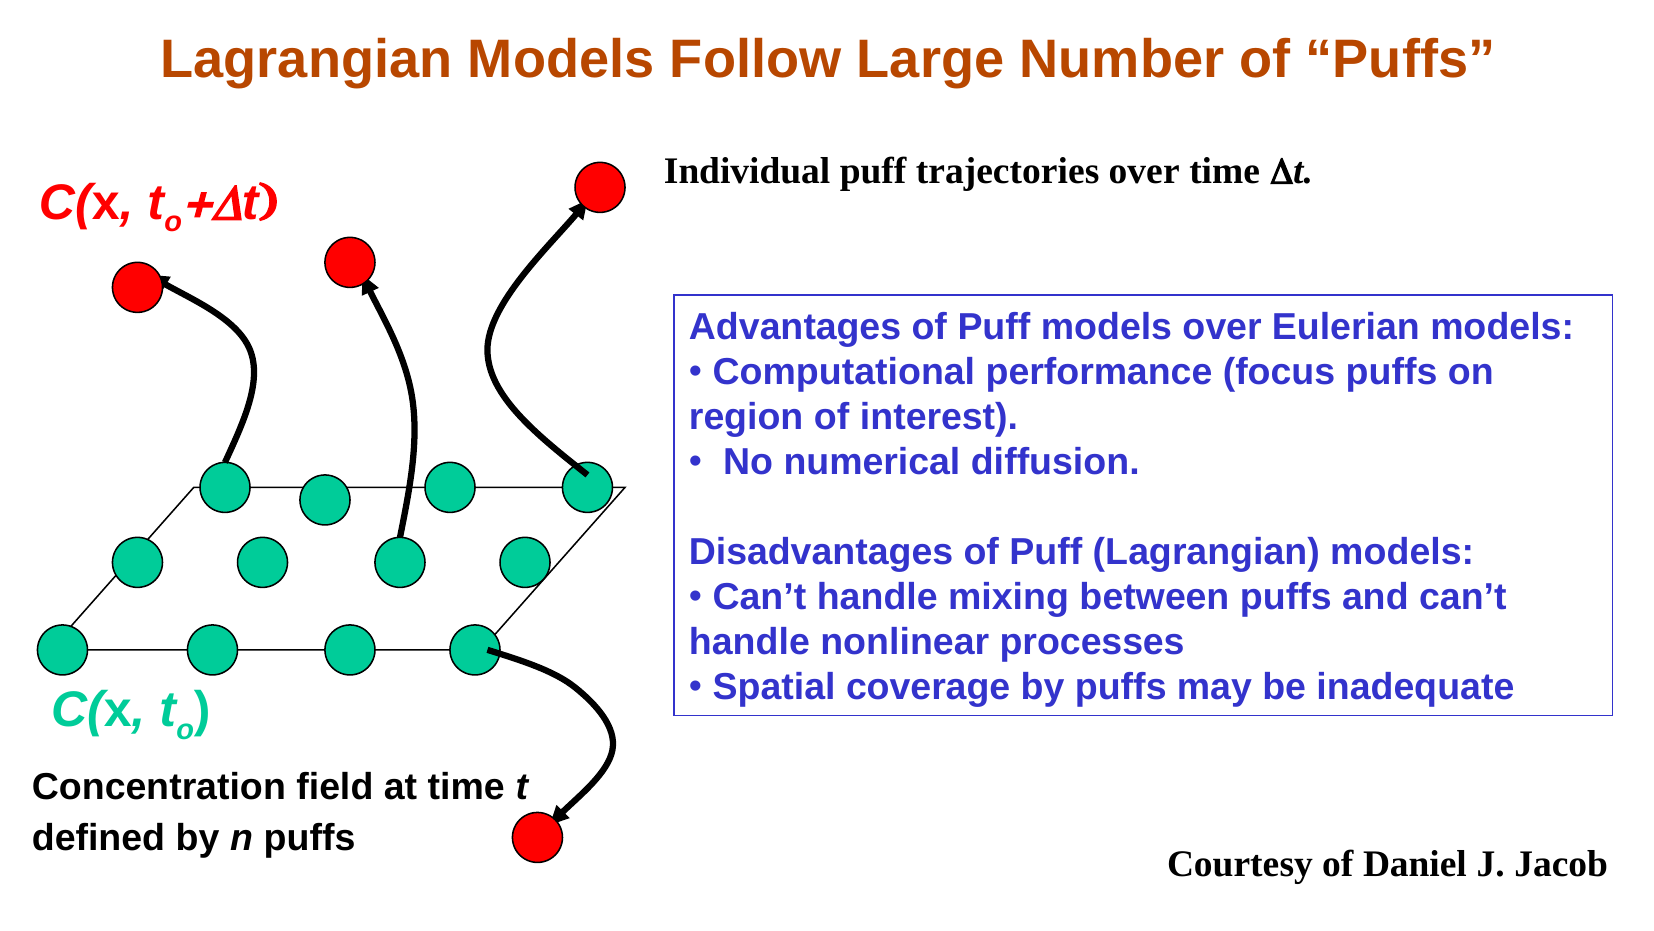

Lagrangian Models Follow Large Number of “Puffs”
Individual puff trajectories over time t.
C(x, tot
Advantages of Puff models over Eulerian models:
 Computational performance (focus puffs on region of interest).
 No numerical diffusion.
Disadvantages of Puff (Lagrangian) models:
 Can’t handle mixing between puffs and can’t handle nonlinear processes
 Spatial coverage by puffs may be inadequate
C(x, to)
Concentration field at time t defined by n puffs
Courtesy of Daniel J. Jacob
Courtesy of Daniel J. Jacob